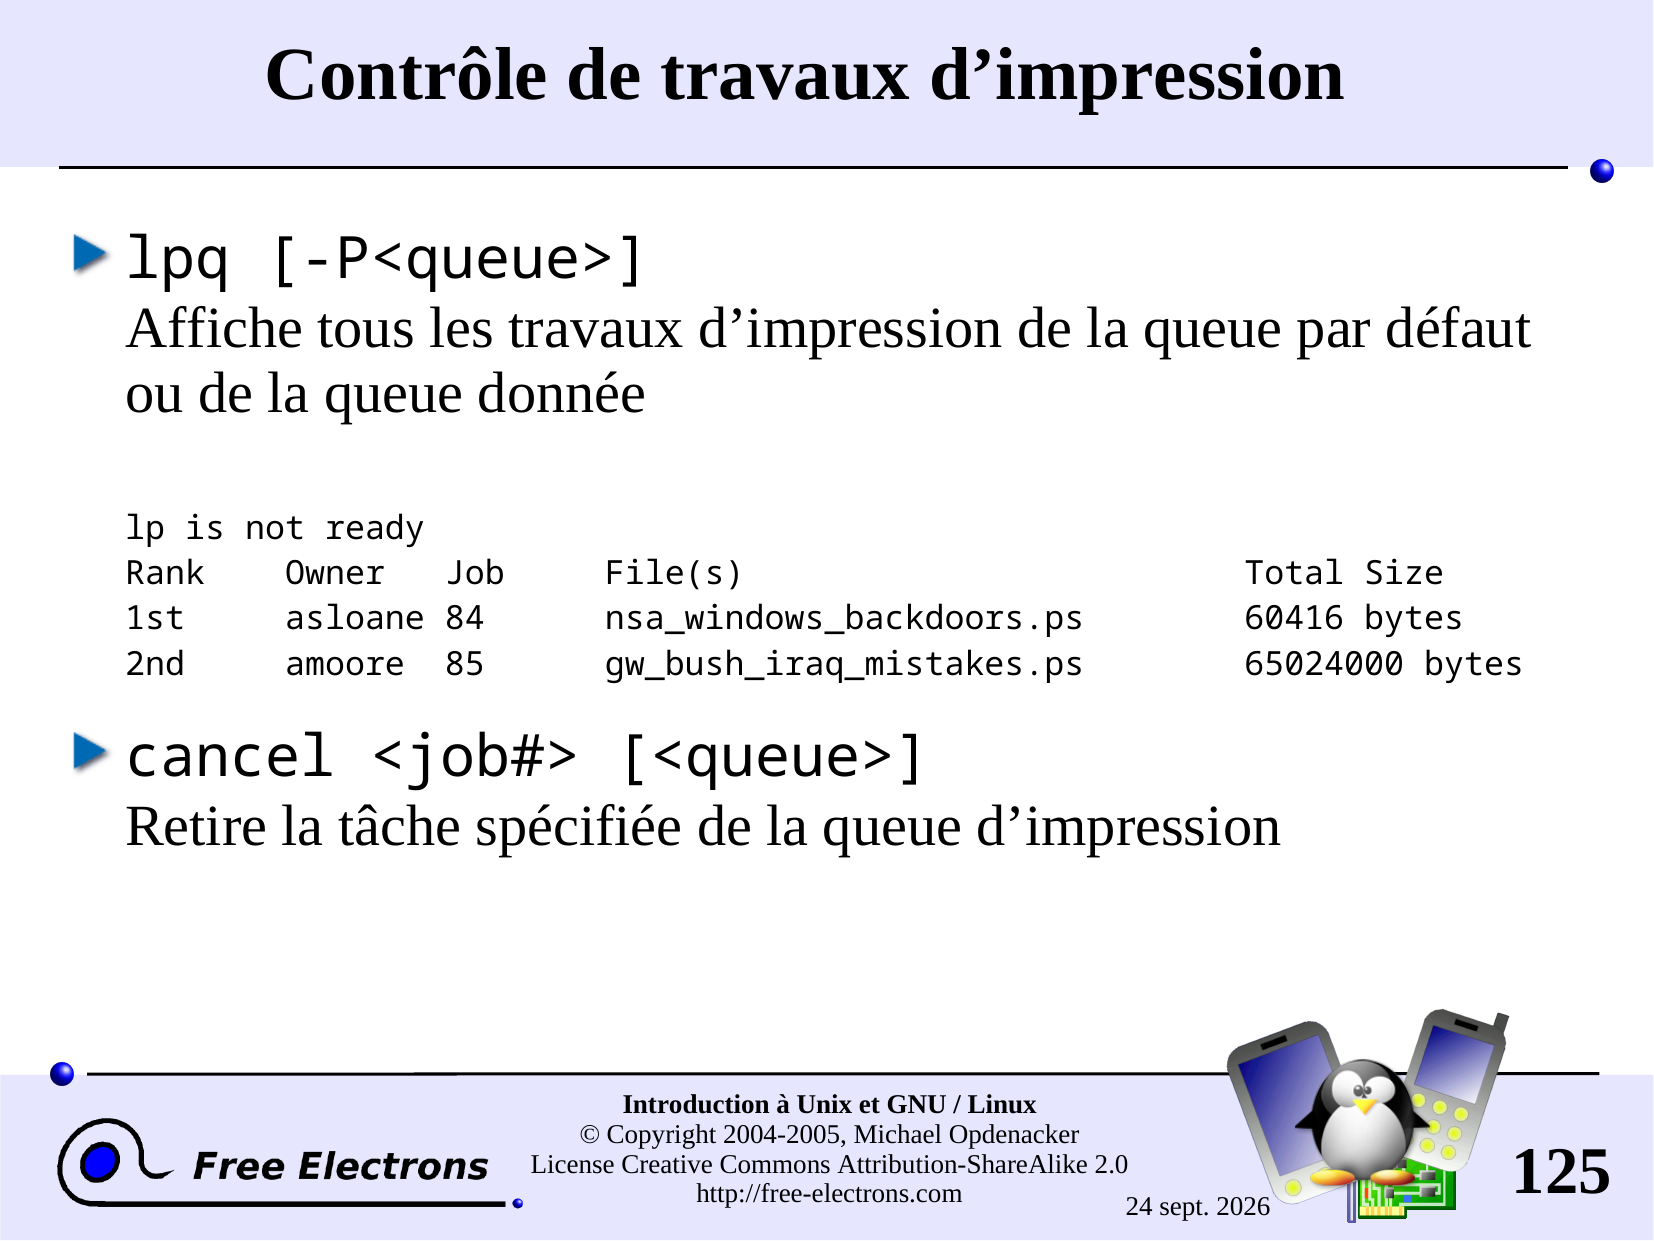

# Contrôle de travaux d’impression
lpq [-P<queue>]
Affiche tous les travaux d’impression de la queue par défaut ou de la queue donnée
lp is not ready
Rank Owner Job File(s) Total Size
1st asloane 84 nsa_windows_backdoors.ps 60416 bytes
2nd amoore 85 gw_bush_iraq_mistakes.ps 65024000 bytes
cancel <job#> [<queue>]
Retire la tâche spécifiée de la queue d’impression